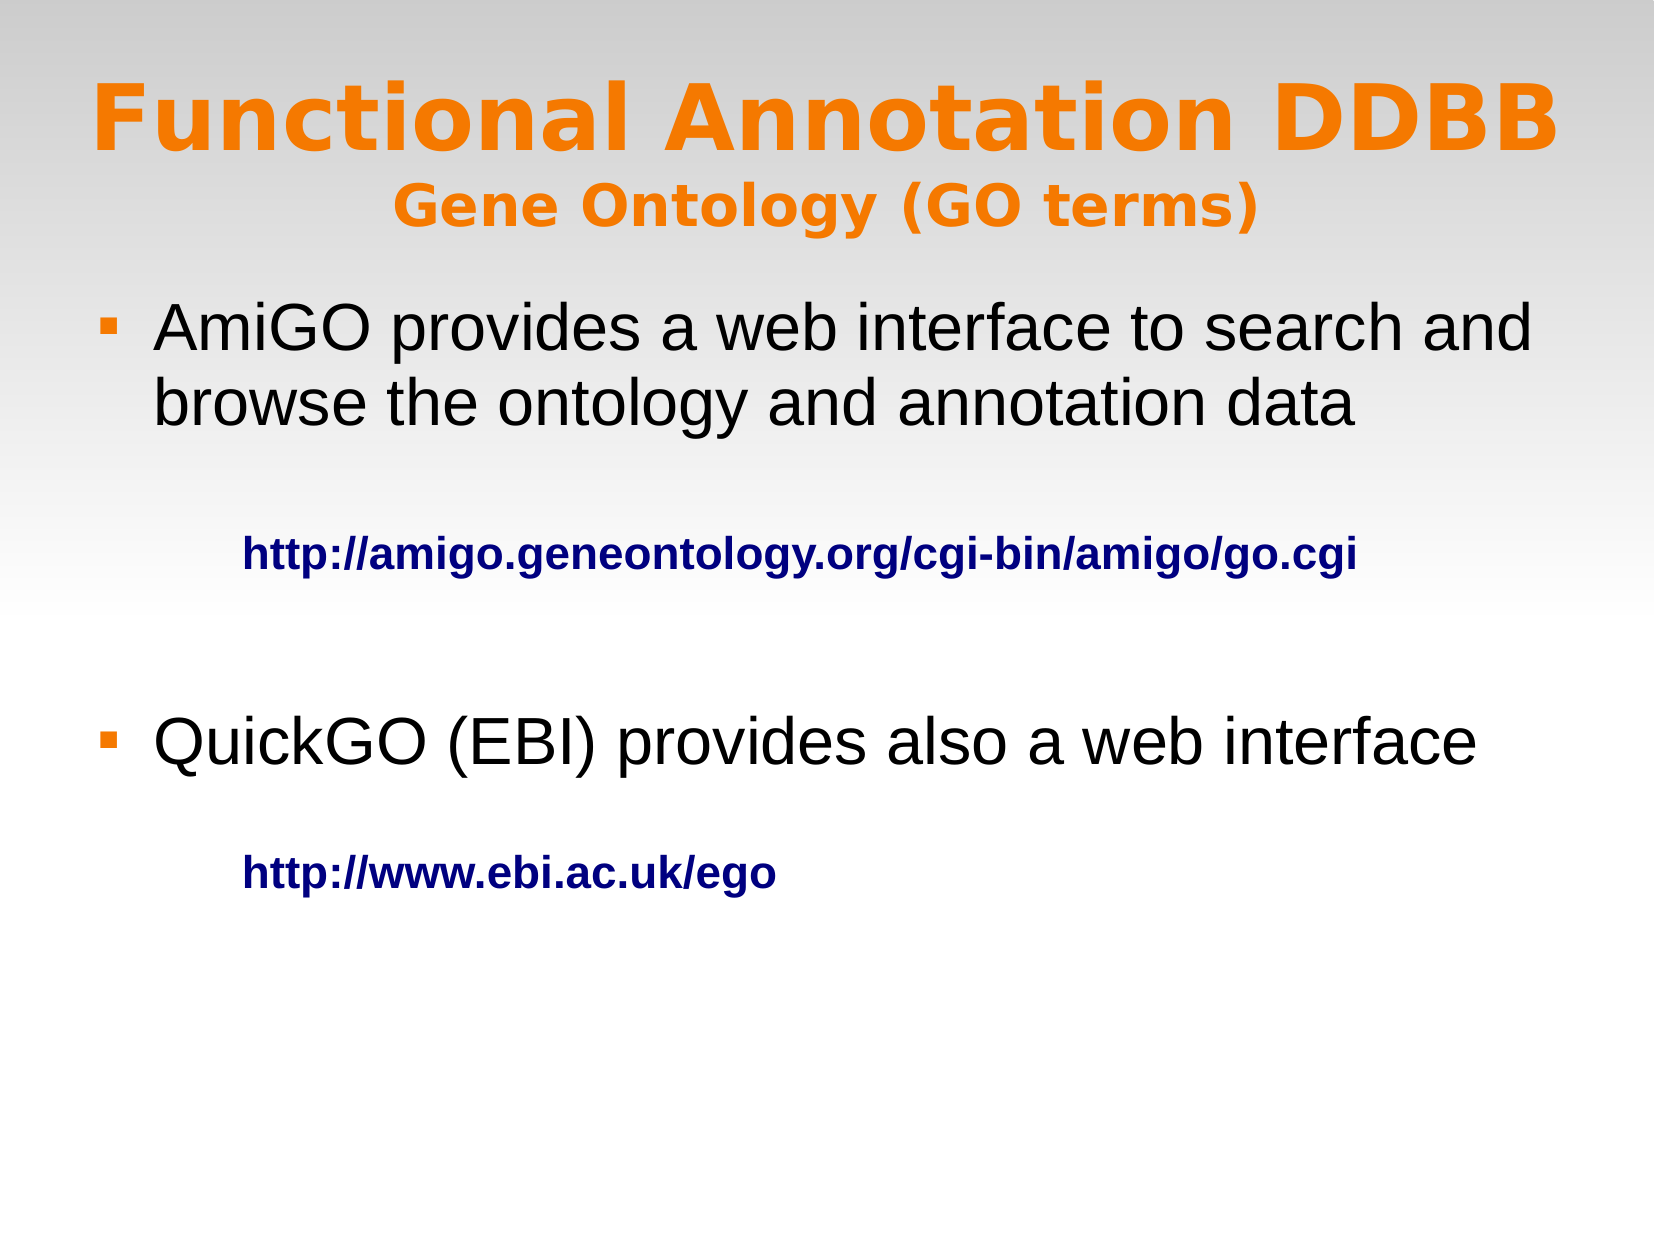

# Functional Annotation DDBB Gene Ontology (GO terms)
AmiGO provides a web interface to search and browse the ontology and annotation data
http://amigo.geneontology.org/cgi-bin/amigo/go.cgi
QuickGO (EBI) provides also a web interface
http://www.ebi.ac.uk/ego